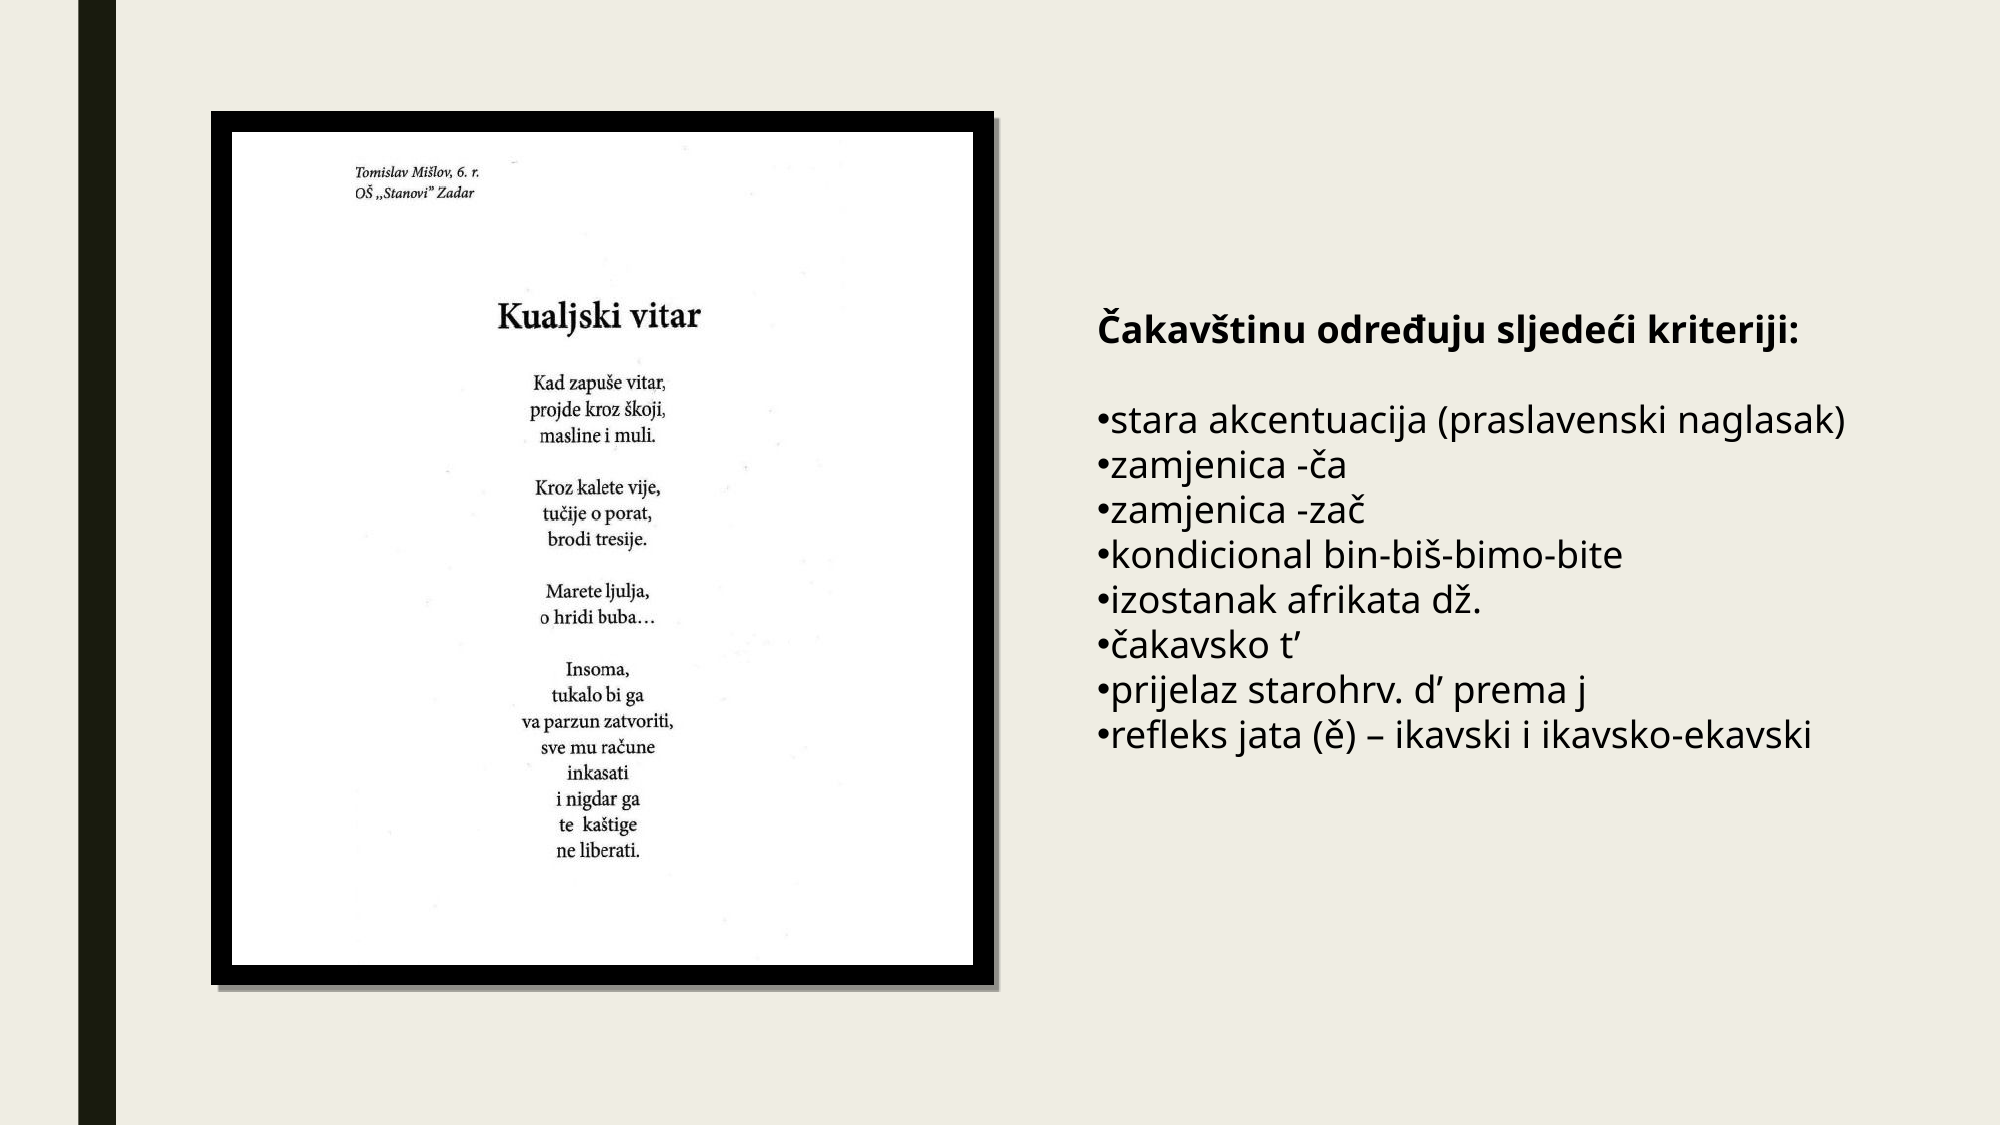

Čakavštinu određuju sljedeći kriteriji:
stara akcentuacija (praslavenski naglasak)
zamjenica -ča
zamjenica -zač
kondicional bin-biš-bimo-bite
izostanak afrikata dž.
čakavsko t’
prijelaz starohrv. d’ prema j
refleks jata (ě) – ikavski i ikavsko-ekavski